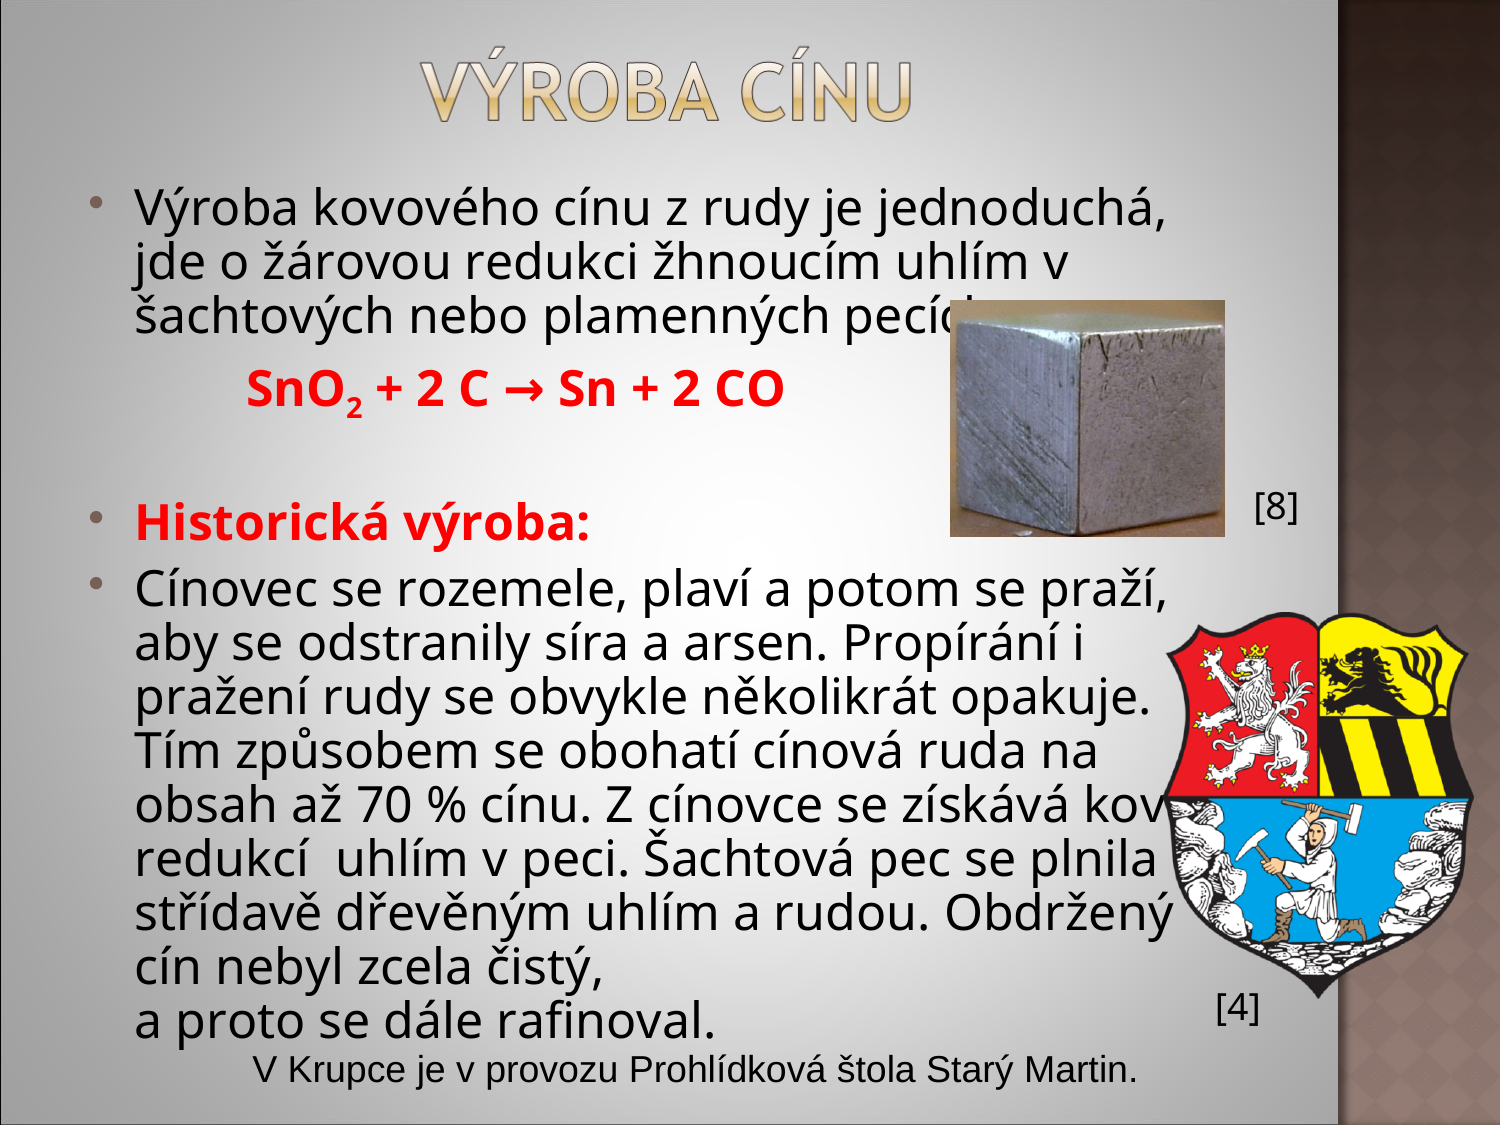

# Výroba kovového cínu z rudy je jednoduchá, jde o žárovou redukci žhnoucím uhlím v šachtových nebo plamenných pecích:
 SnO2 + 2 C → Sn + 2 CO
Historická výroba:
Cínovec se rozemele, plaví a potom se praží, aby se odstranily síra a arsen. Propírání i pražení rudy se obvykle několikrát opakuje. Tím způsobem se obohatí cínová ruda na obsah až 70 % cínu. Z cínovce se získává kov redukcí uhlím v peci. Šachtová pec se plnila střídavě dřevěným uhlím a rudou. Obdržený cín nebyl zcela čistý,
a proto se dále rafinoval.
[8]
[4]
V Krupce je v provozu Prohlídková štola Starý Martin.